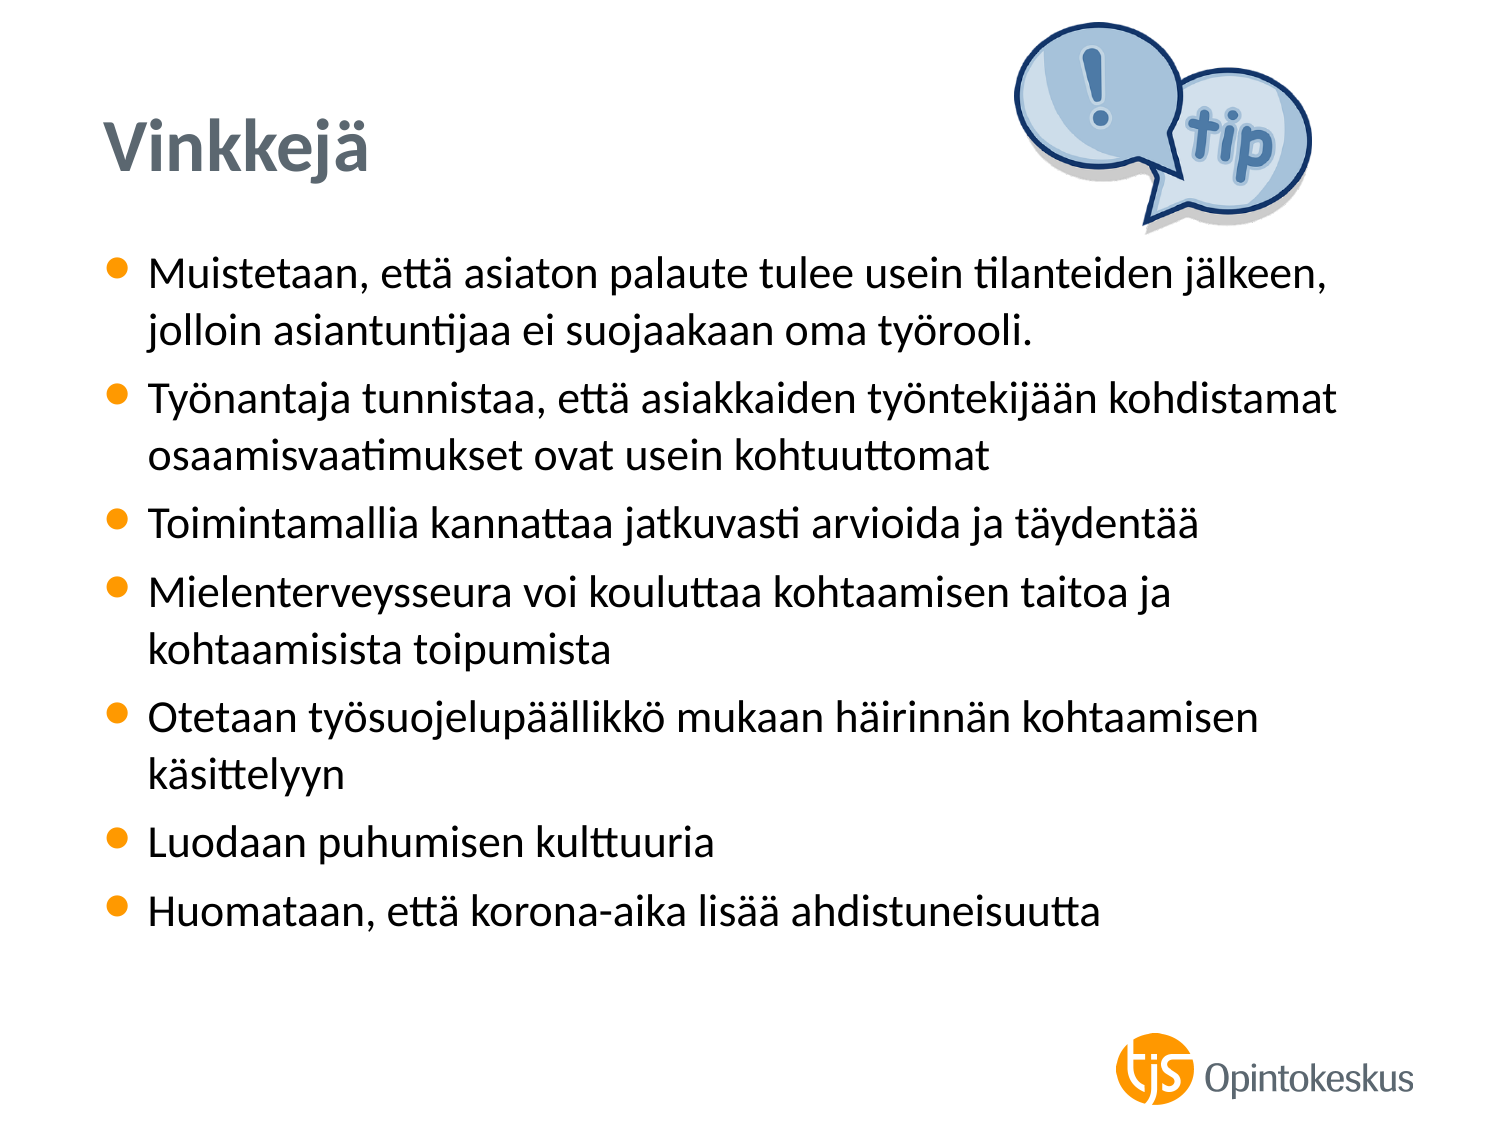

Vinkkejä
# Muistetaan, että asiaton palaute tulee usein tilanteiden jälkeen, jolloin asiantuntijaa ei suojaakaan oma työrooli.
Työnantaja tunnistaa, että asiakkaiden työntekijään kohdistamat osaamisvaatimukset ovat usein kohtuuttomat
Toimintamallia kannattaa jatkuvasti arvioida ja täydentää
Mielenterveysseura voi kouluttaa kohtaamisen taitoa ja kohtaamisista toipumista
Otetaan työsuojelupäällikkö mukaan häirinnän kohtaamisen käsittelyyn
Luodaan puhumisen kulttuuria
Huomataan, että korona-aika lisää ahdistuneisuutta